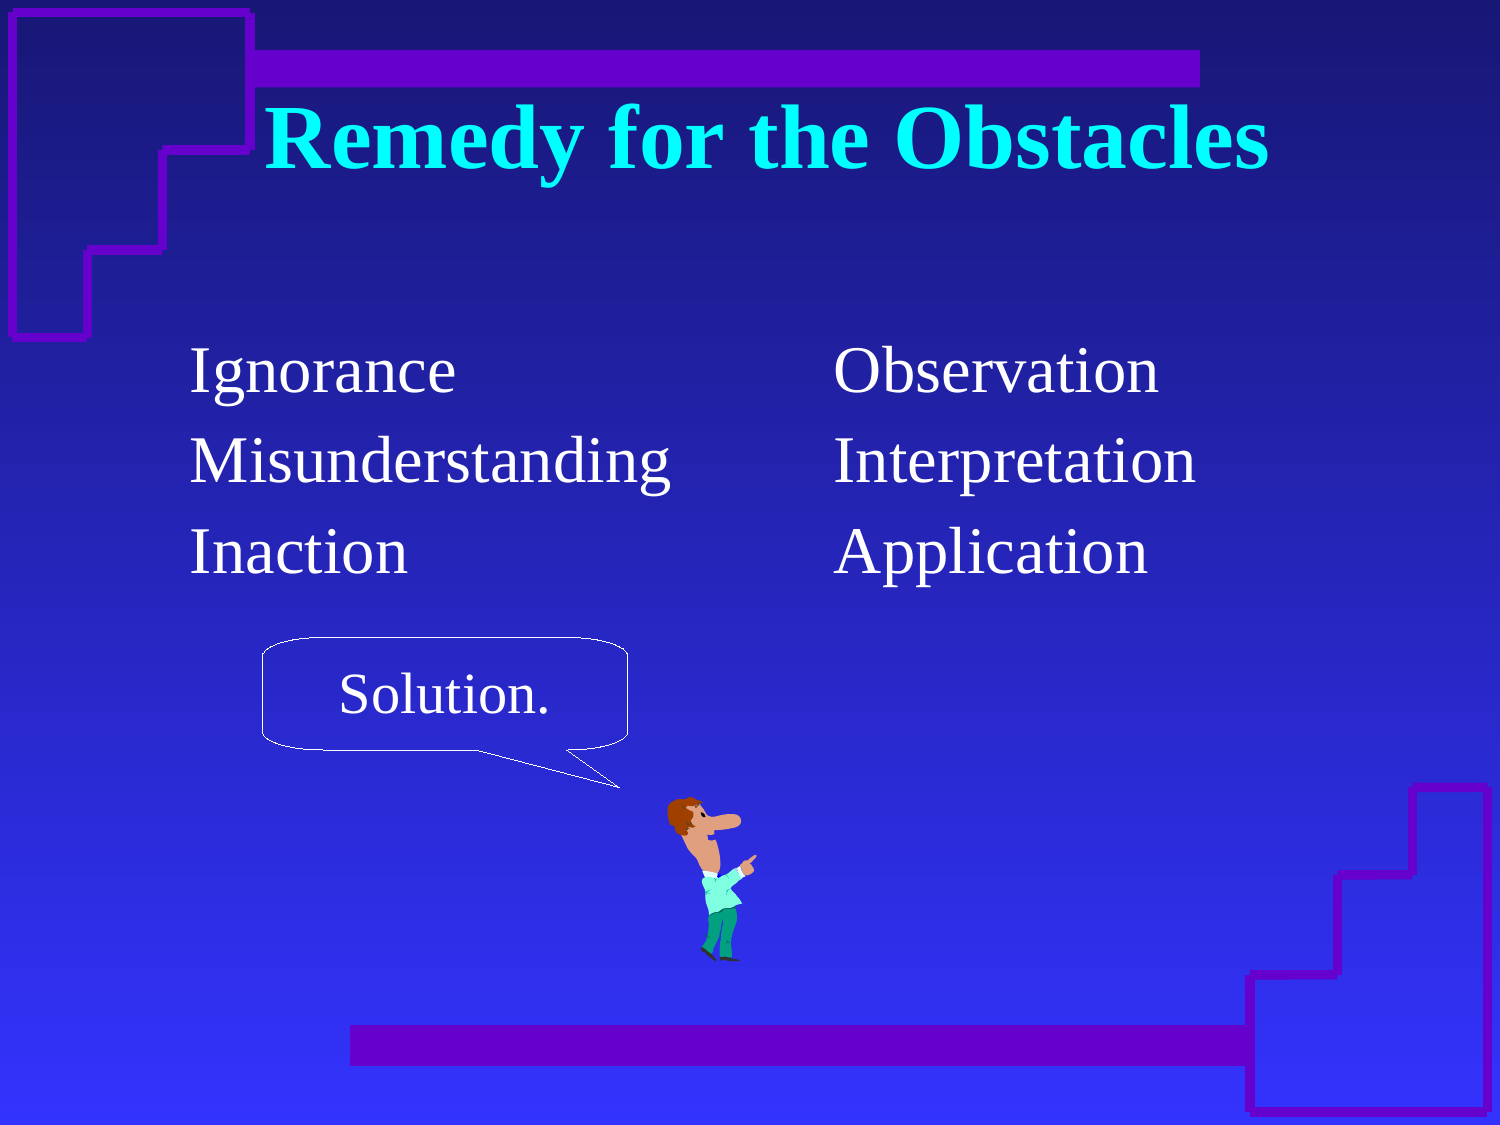

# Remedy for the Obstacles
Observation
Interpretation
Application
Ignorance
Misunderstanding
Inaction
Solution.